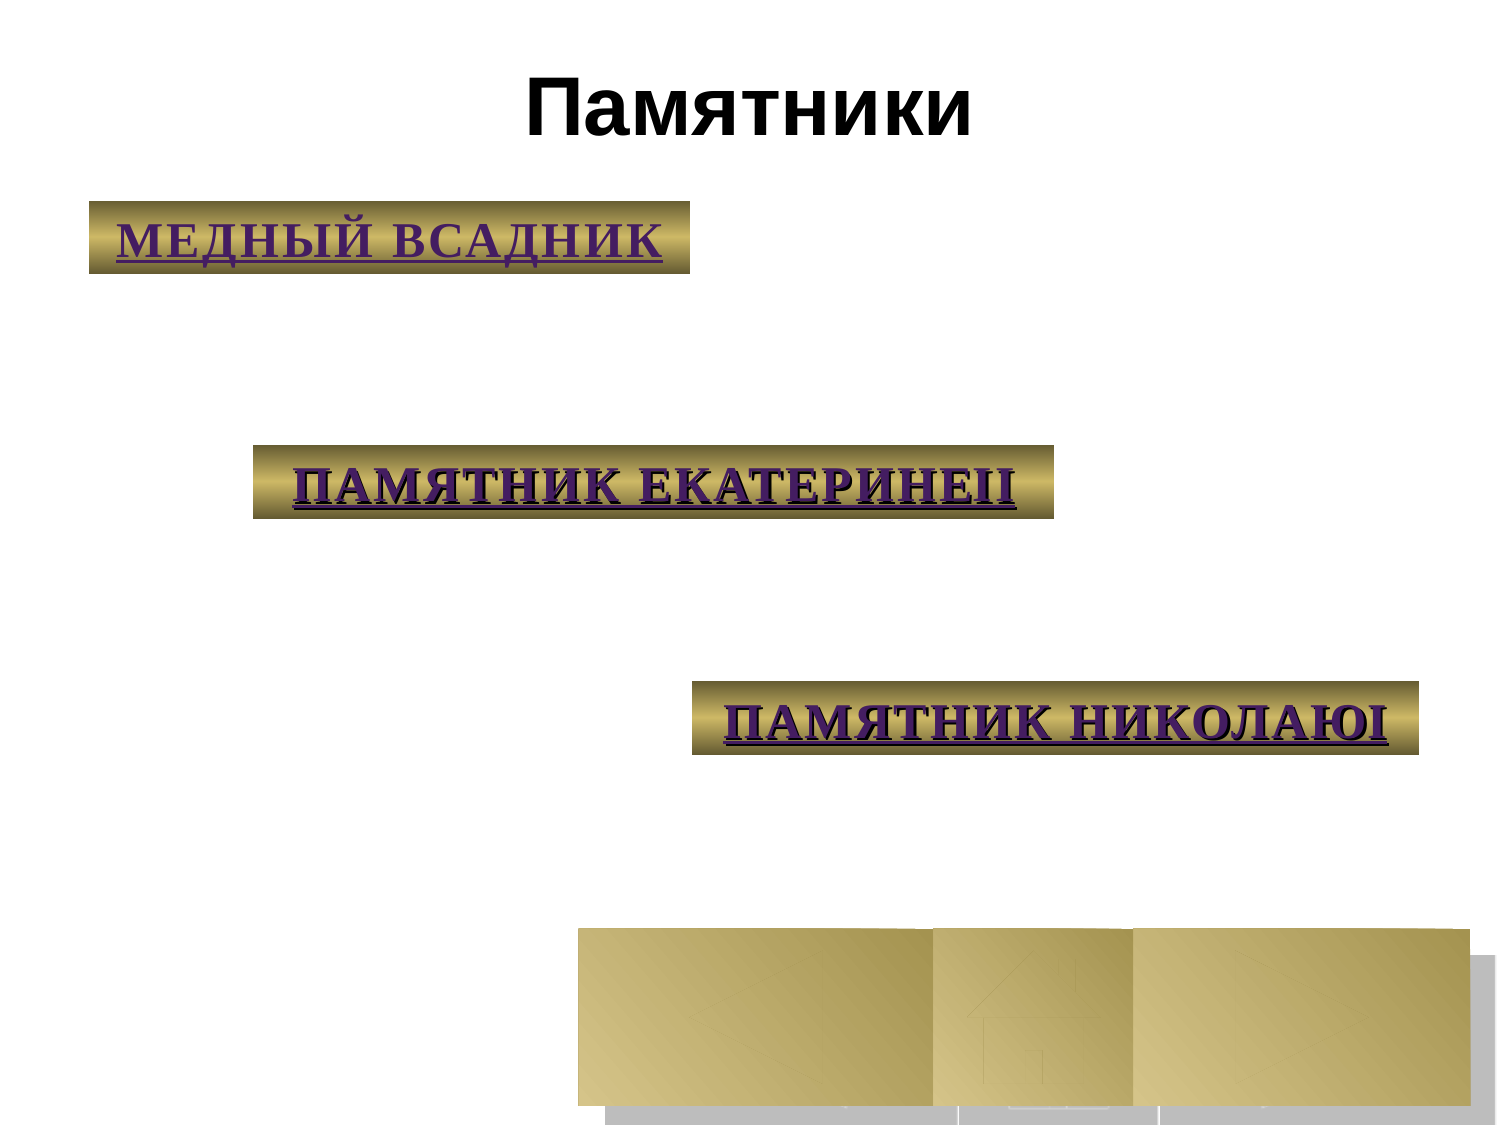

# Памятники
МЕДНЫЙ ВСАДНИК
ПАМЯТНИК ЕКАТЕРИНЕII
ПАМЯТНИК НИКОЛАЮI